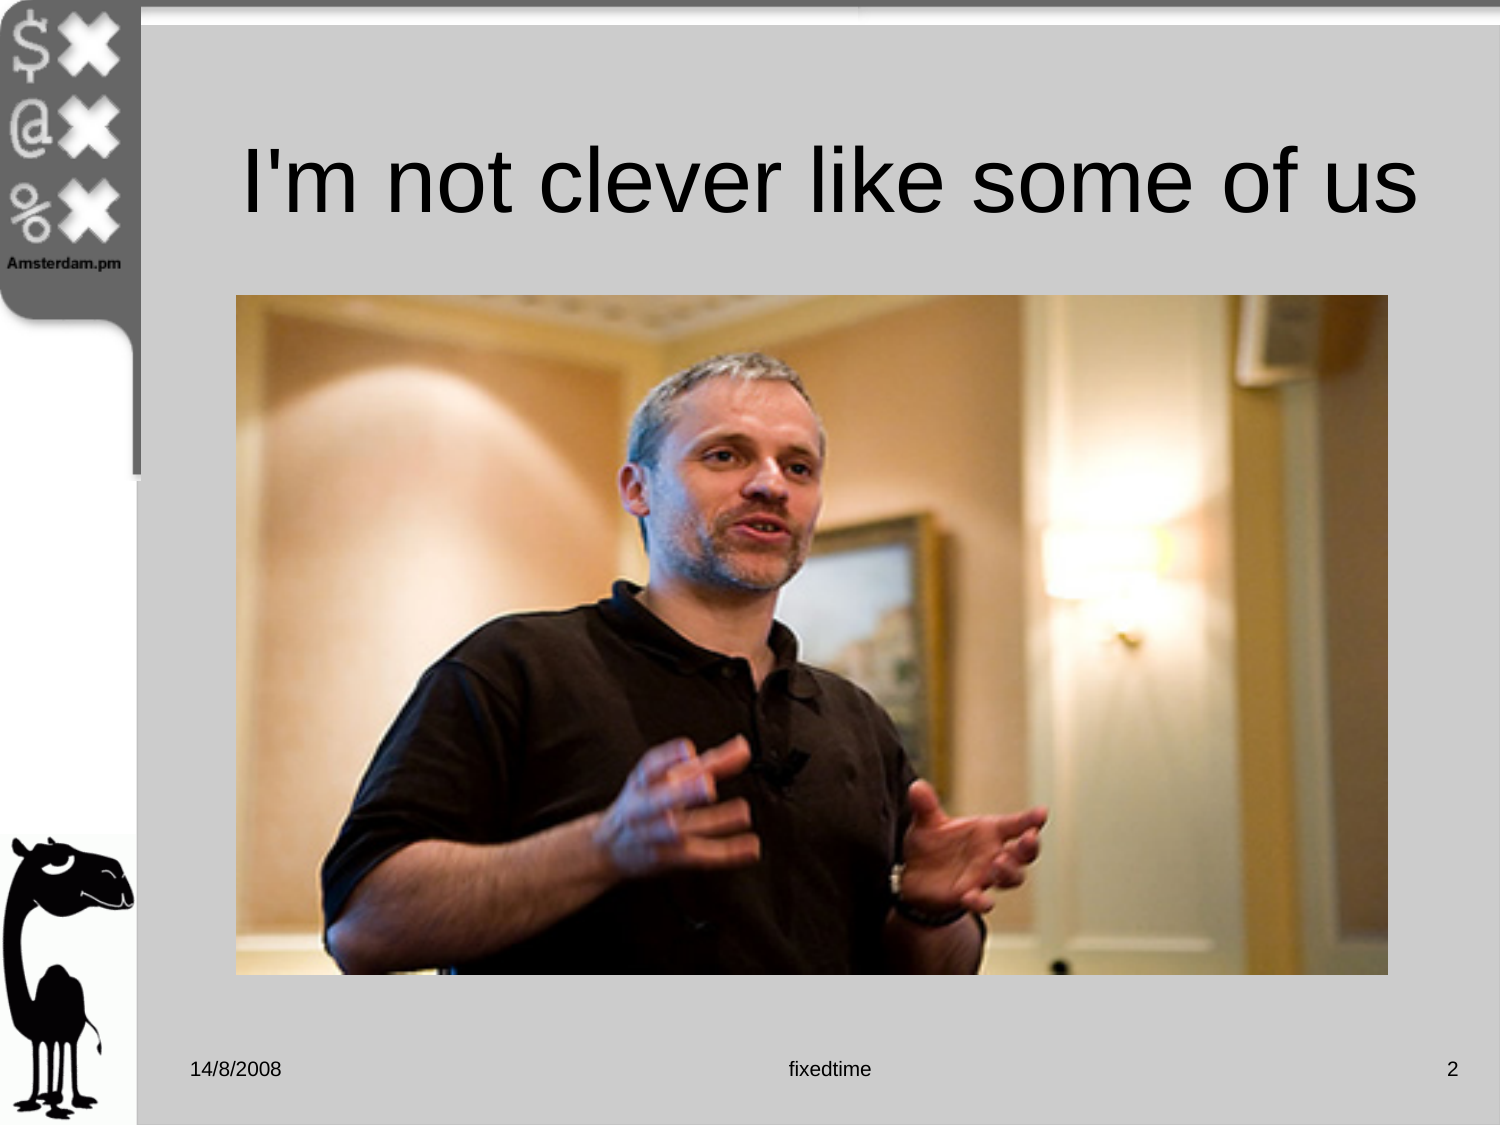

# I'm not clever like some of us
14/8/2008
fixedtime
2